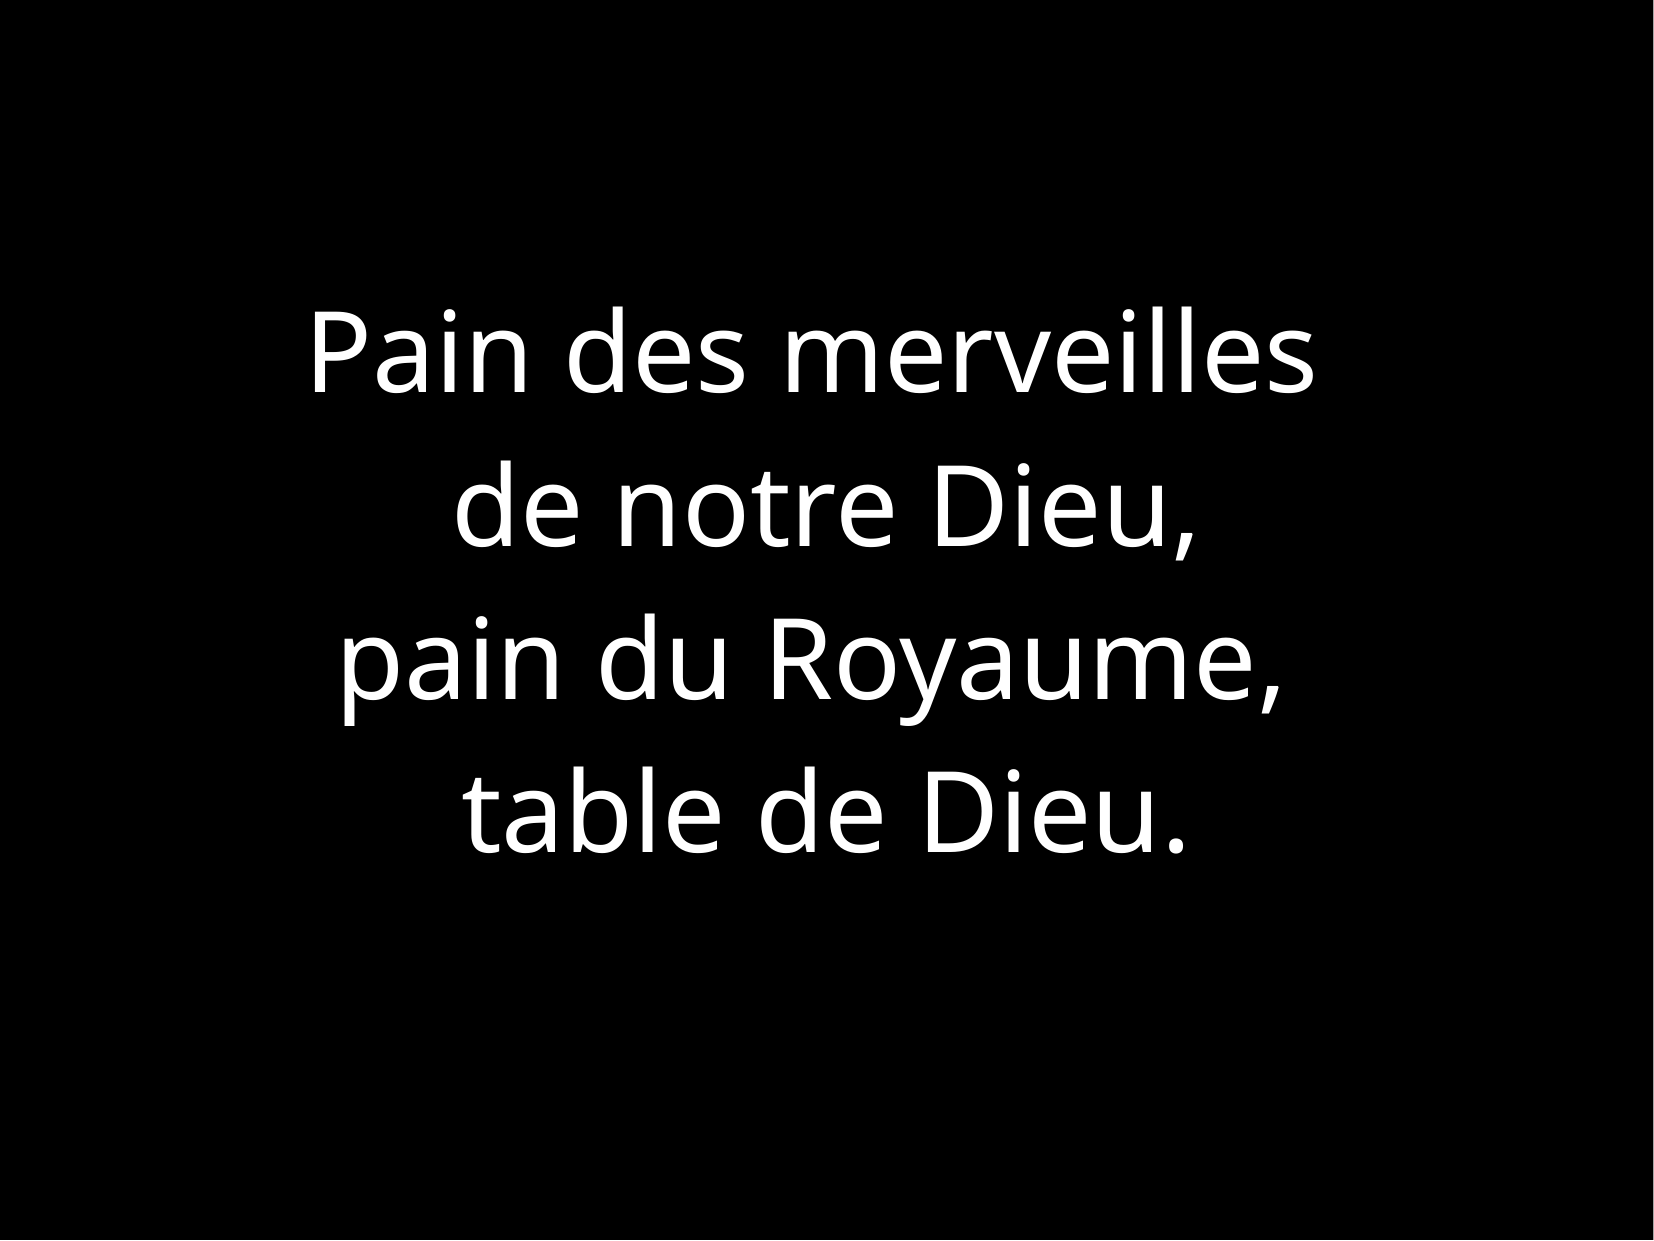

# Pain des merveilles
de notre Dieu,
pain du Royaume,
table de Dieu.